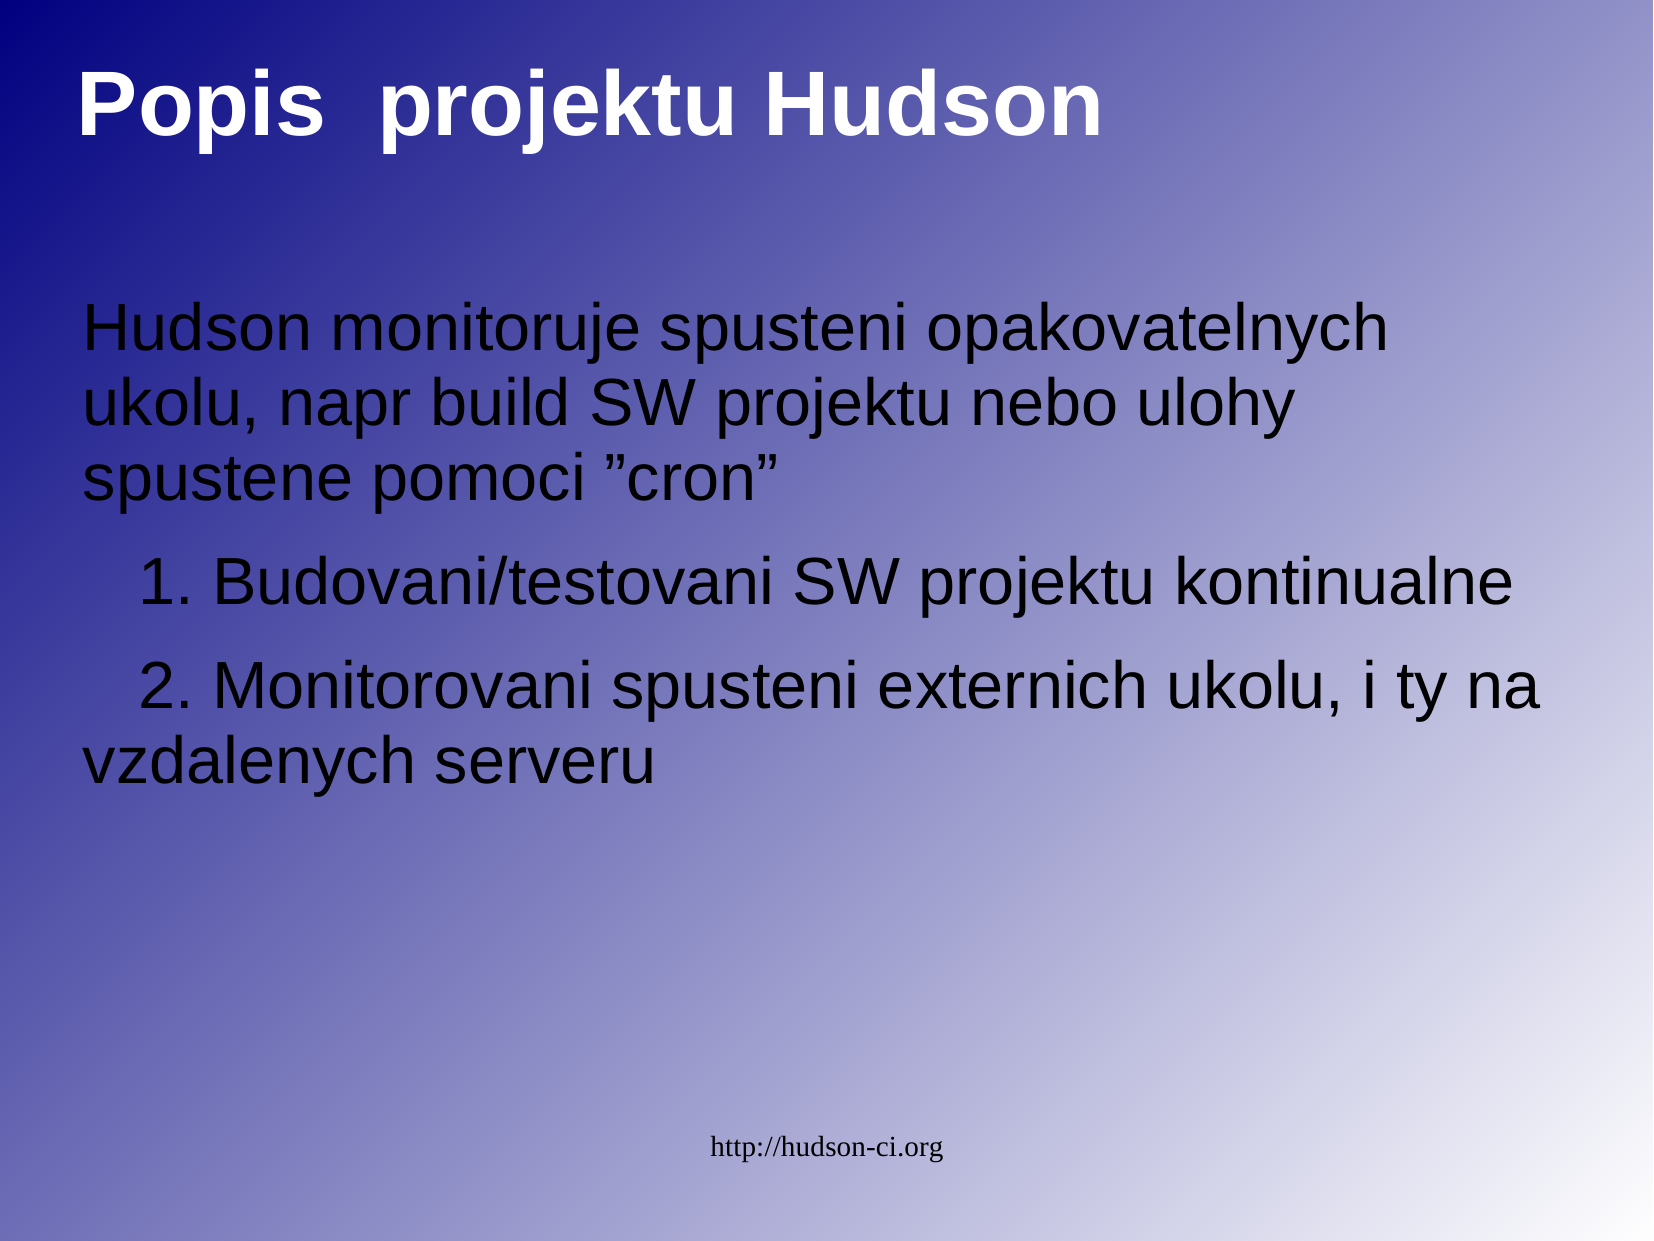

# Popis projektu Hudson
Hudson monitoruje spusteni opakovatelnych ukolu, napr build SW projektu nebo ulohy spustene pomoci ”cron”
 1. Budovani/testovani SW projektu kontinualne
 2. Monitorovani spusteni externich ukolu, i ty na vzdalenych serveru
http://hudson-ci.org